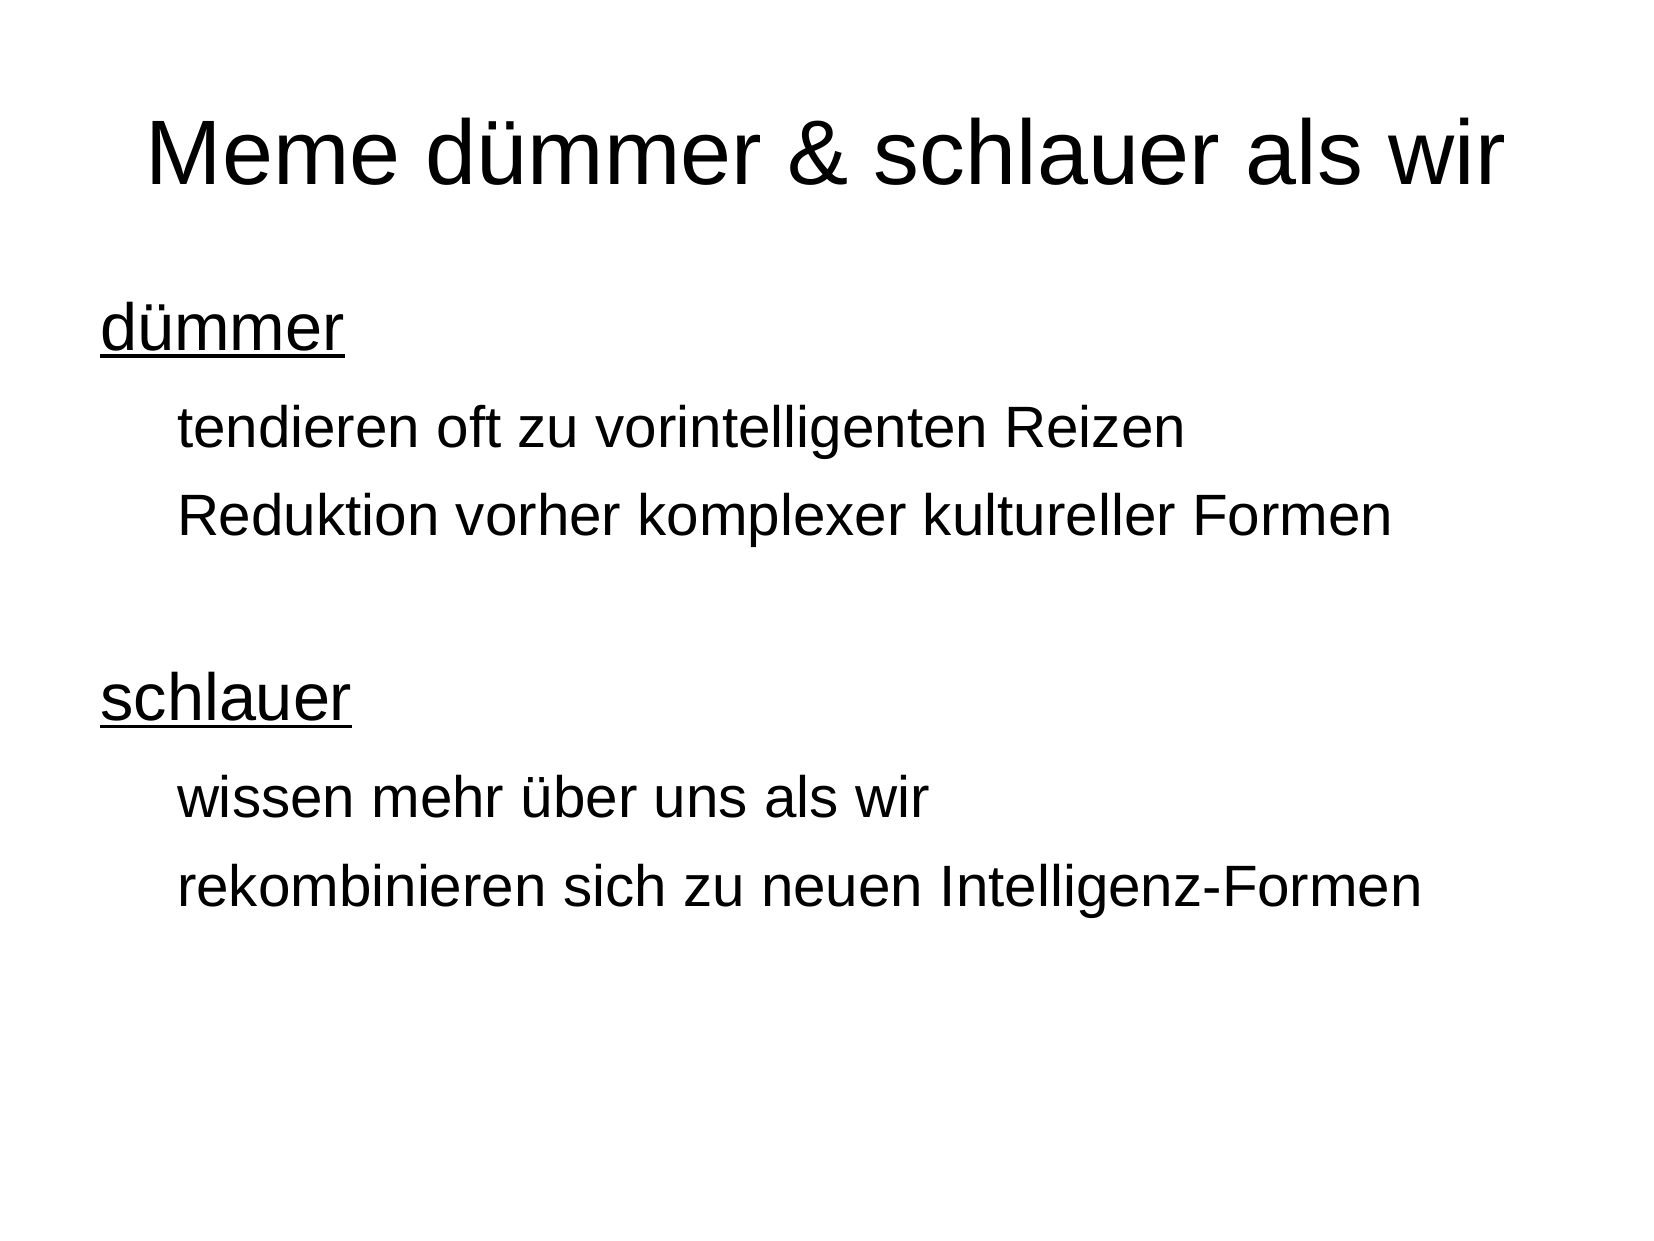

# Meme dümmer & schlauer als wir
dümmer
tendieren oft zu vorintelligenten Reizen
Reduktion vorher komplexer kultureller Formen
schlauer
wissen mehr über uns als wir
rekombinieren sich zu neuen Intelligenz-Formen